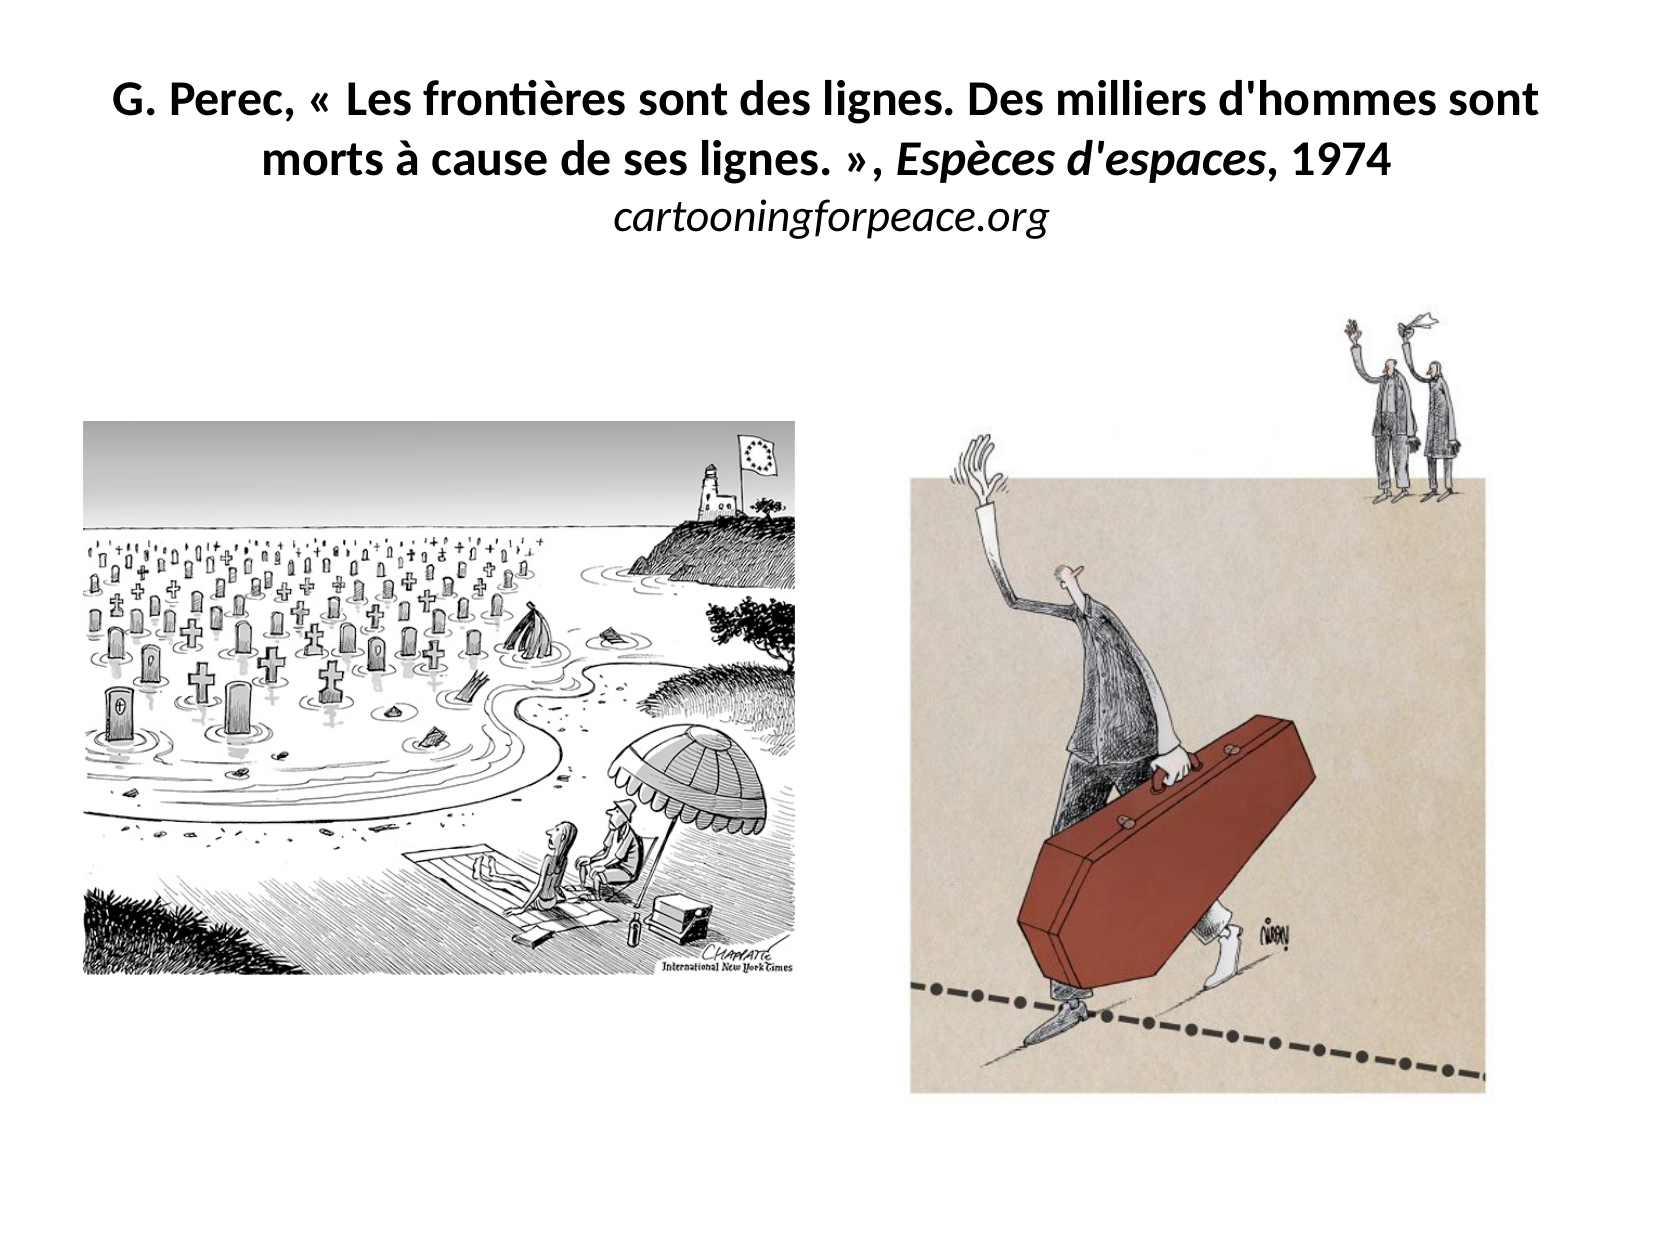

# G. Perec, « Les frontières sont des lignes. Des milliers d'hommes sont morts à cause de ses lignes. », Espèces d'espaces, 1974 cartooningforpeace.org